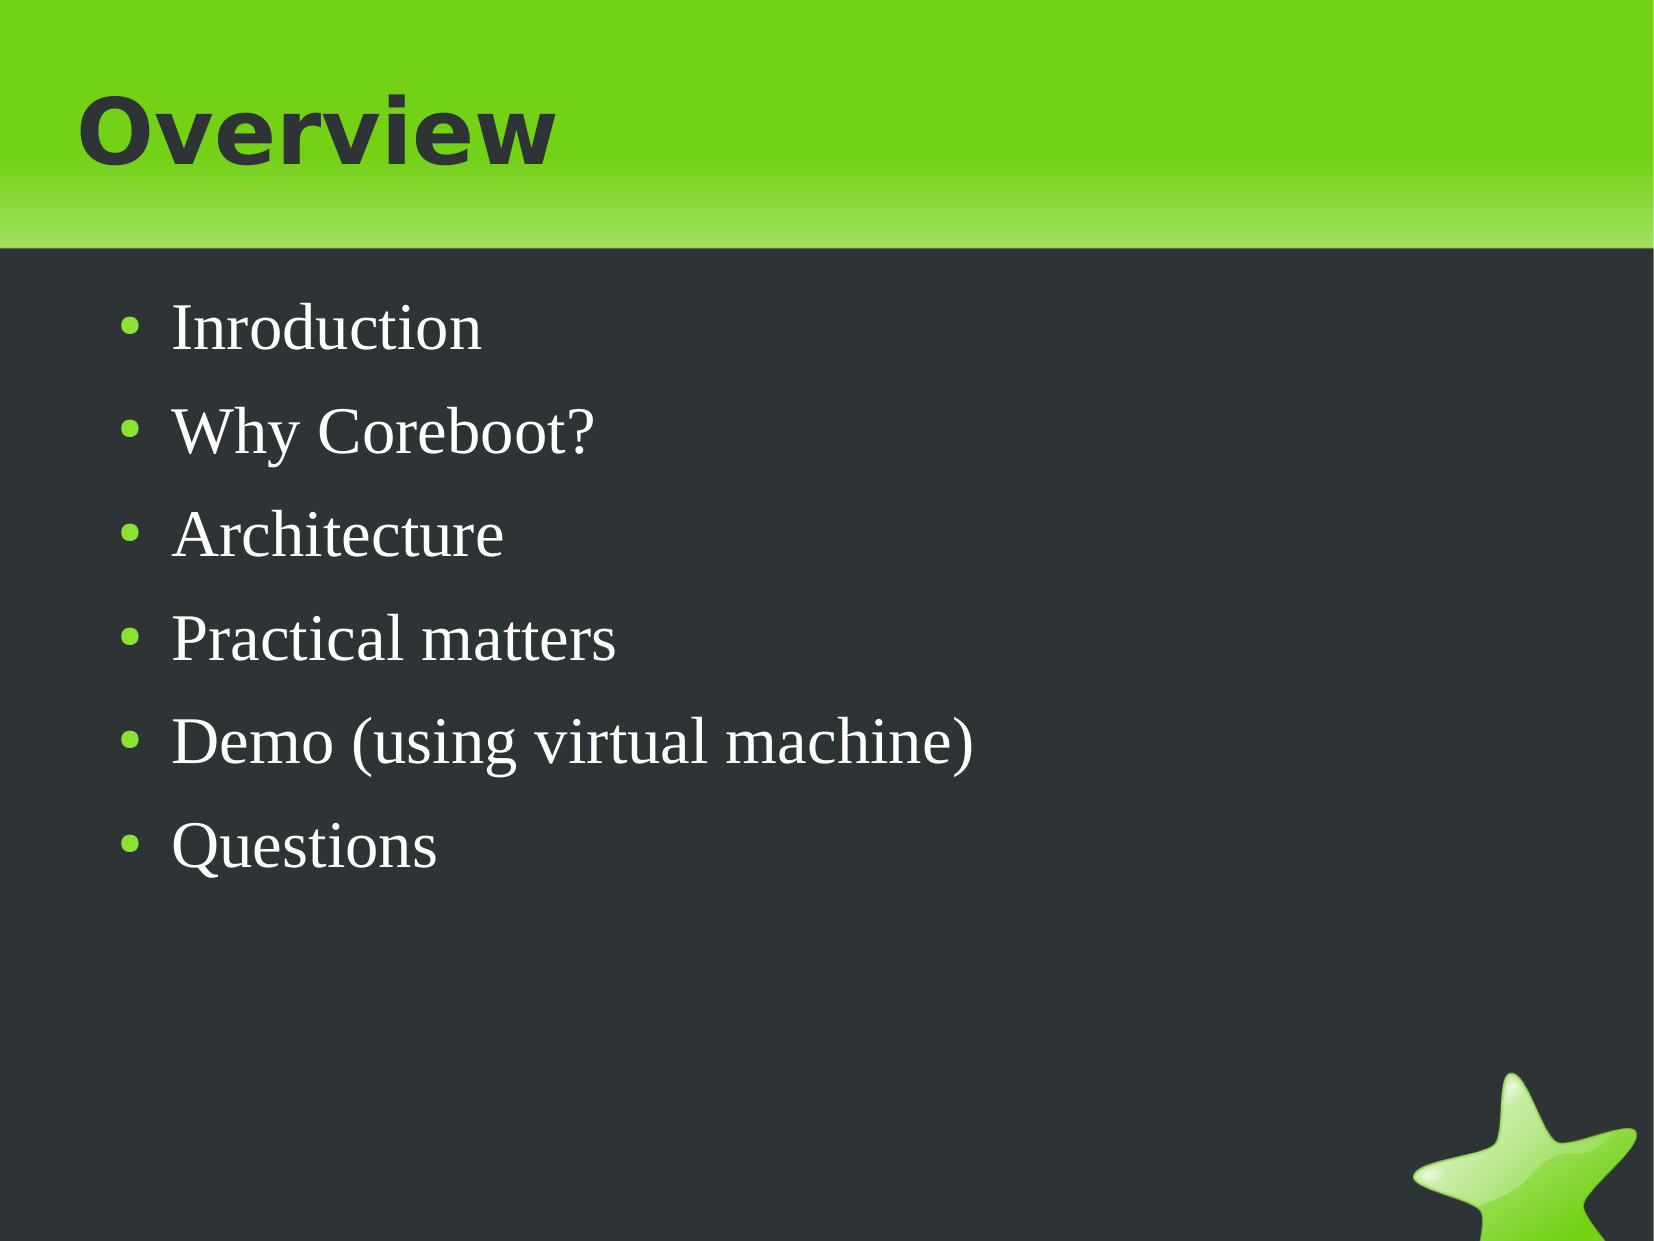

# Overview
Inroduction
Why Coreboot?
Architecture
Practical matters
Demo (using virtual machine)
Questions